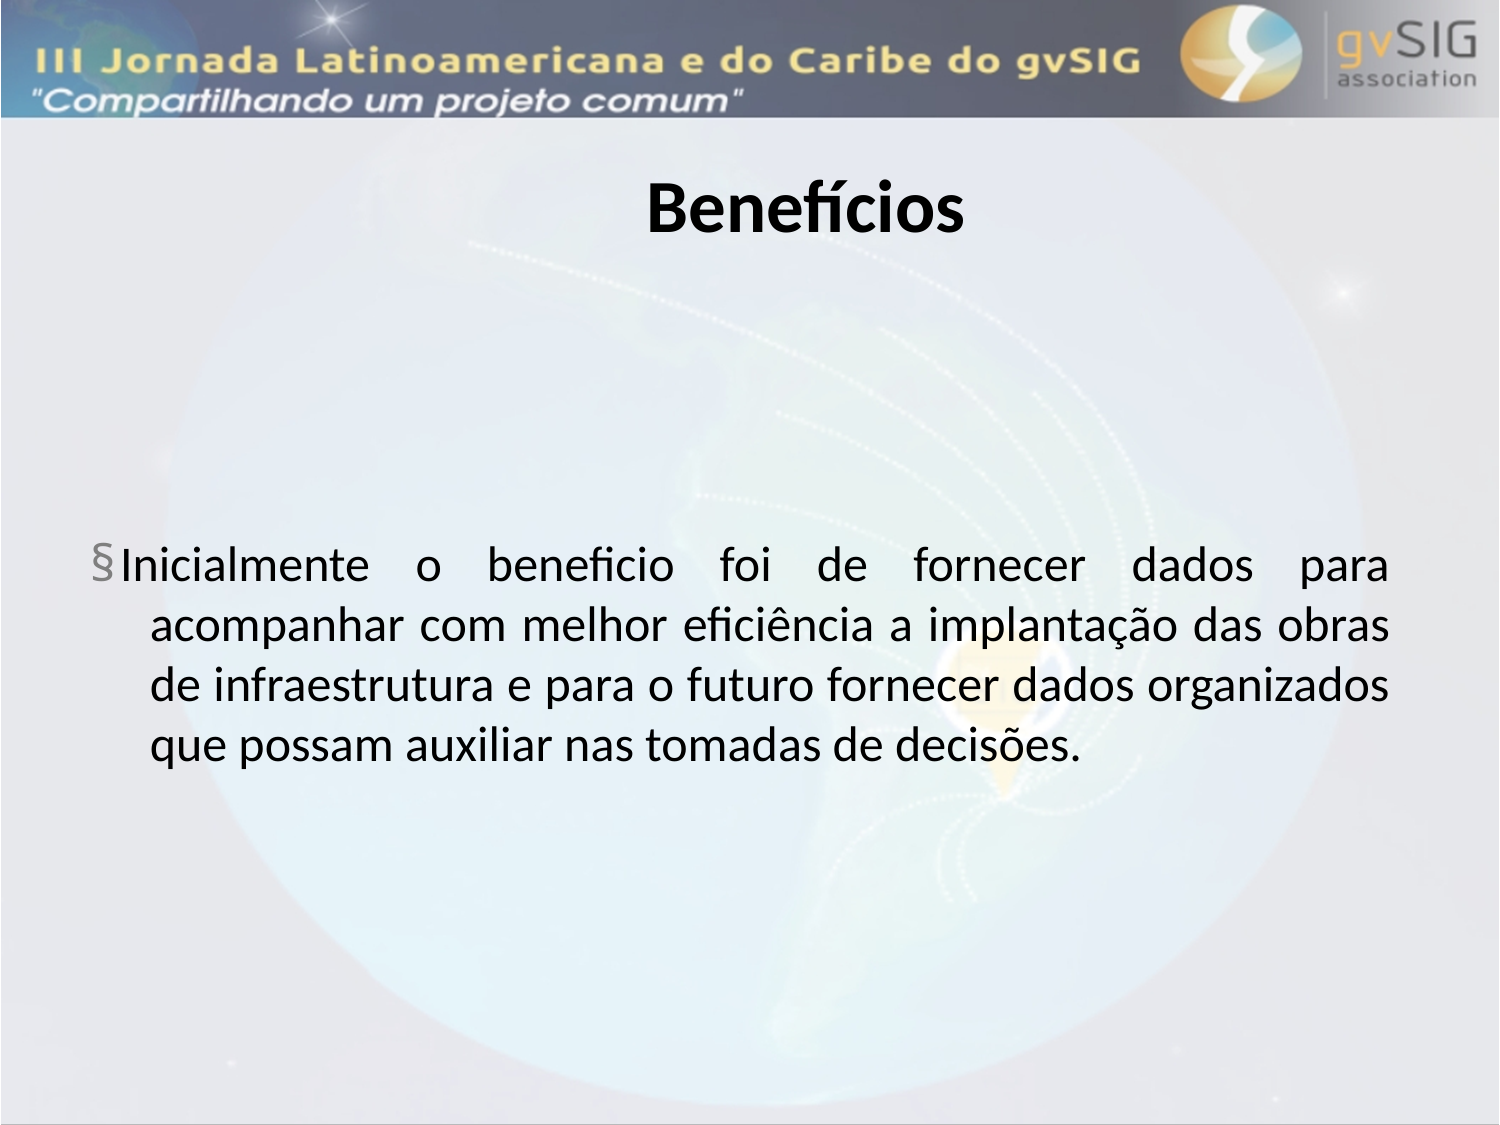

Benefícios
# Inicialmente o beneficio foi de fornecer dados para acompanhar com melhor eficiência a implantação das obras de infraestrutura e para o futuro fornecer dados organizados que possam auxiliar nas tomadas de decisões.